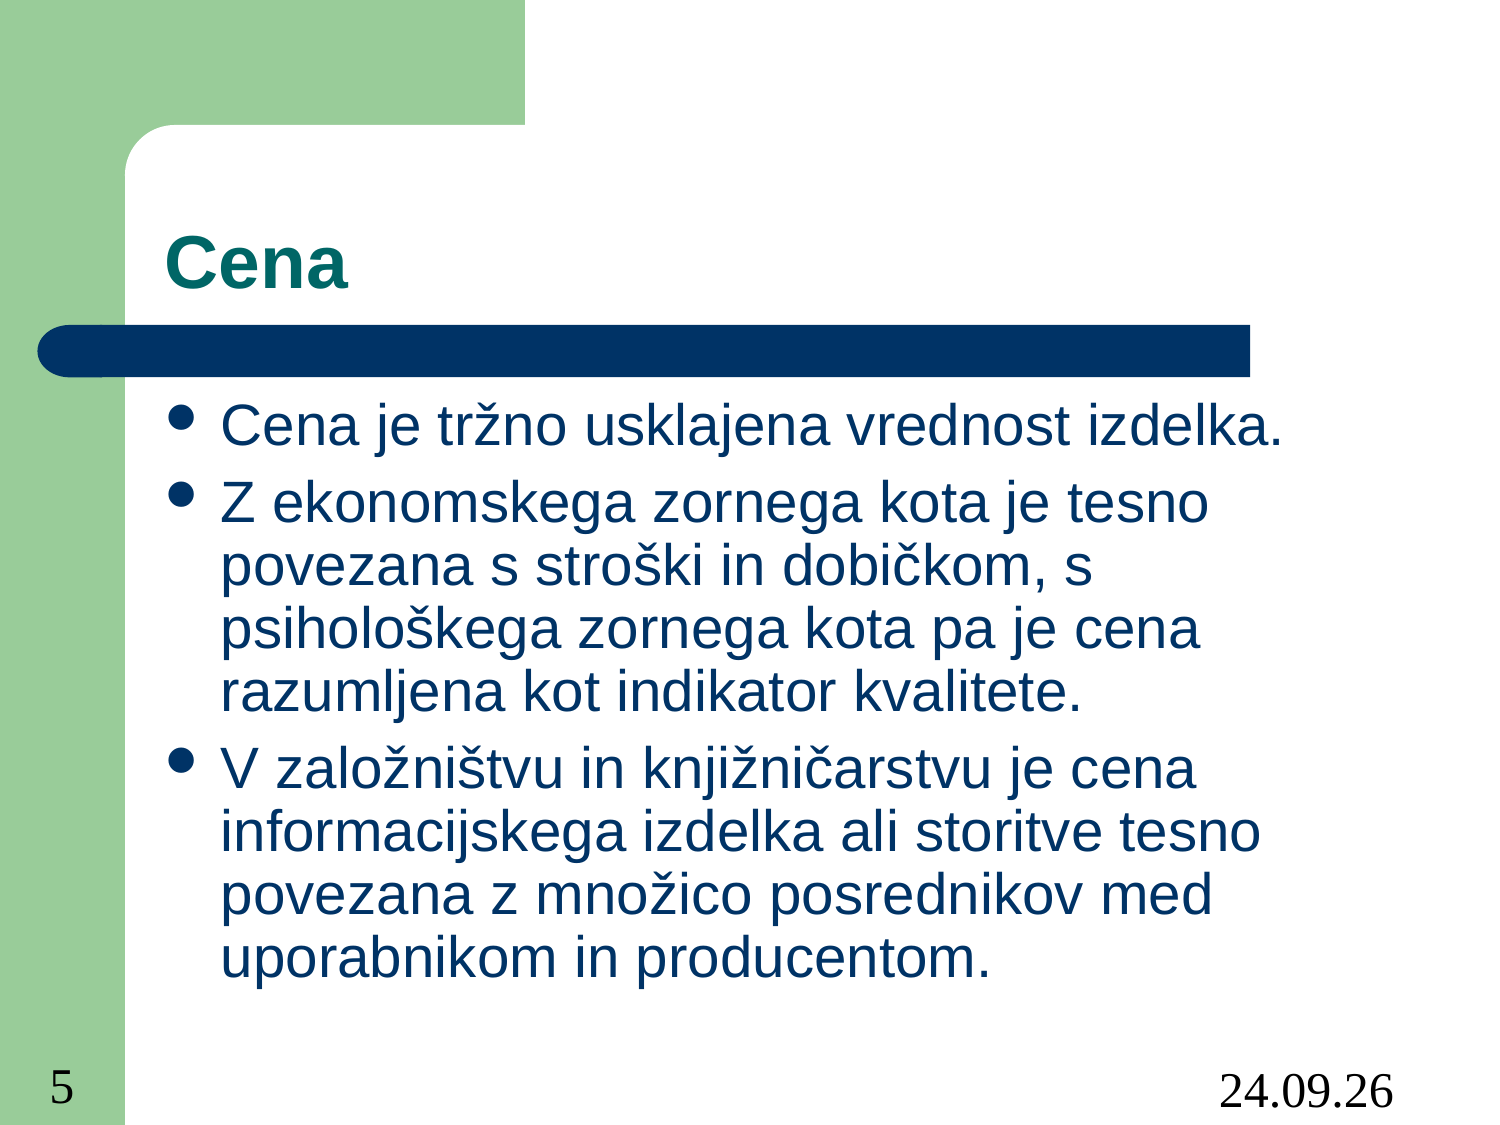

# Cena
Cena je tržno usklajena vrednost izdelka.
Z ekonomskega zornega kota je tesno povezana s stroški in dobičkom, s psihološkega zornega kota pa je cena razumljena kot indikator kvalitete.
V založništvu in knjižničarstvu je cena informacijskega izdelka ali storitve tesno povezana z množico posrednikov med uporabnikom in producentom.
5